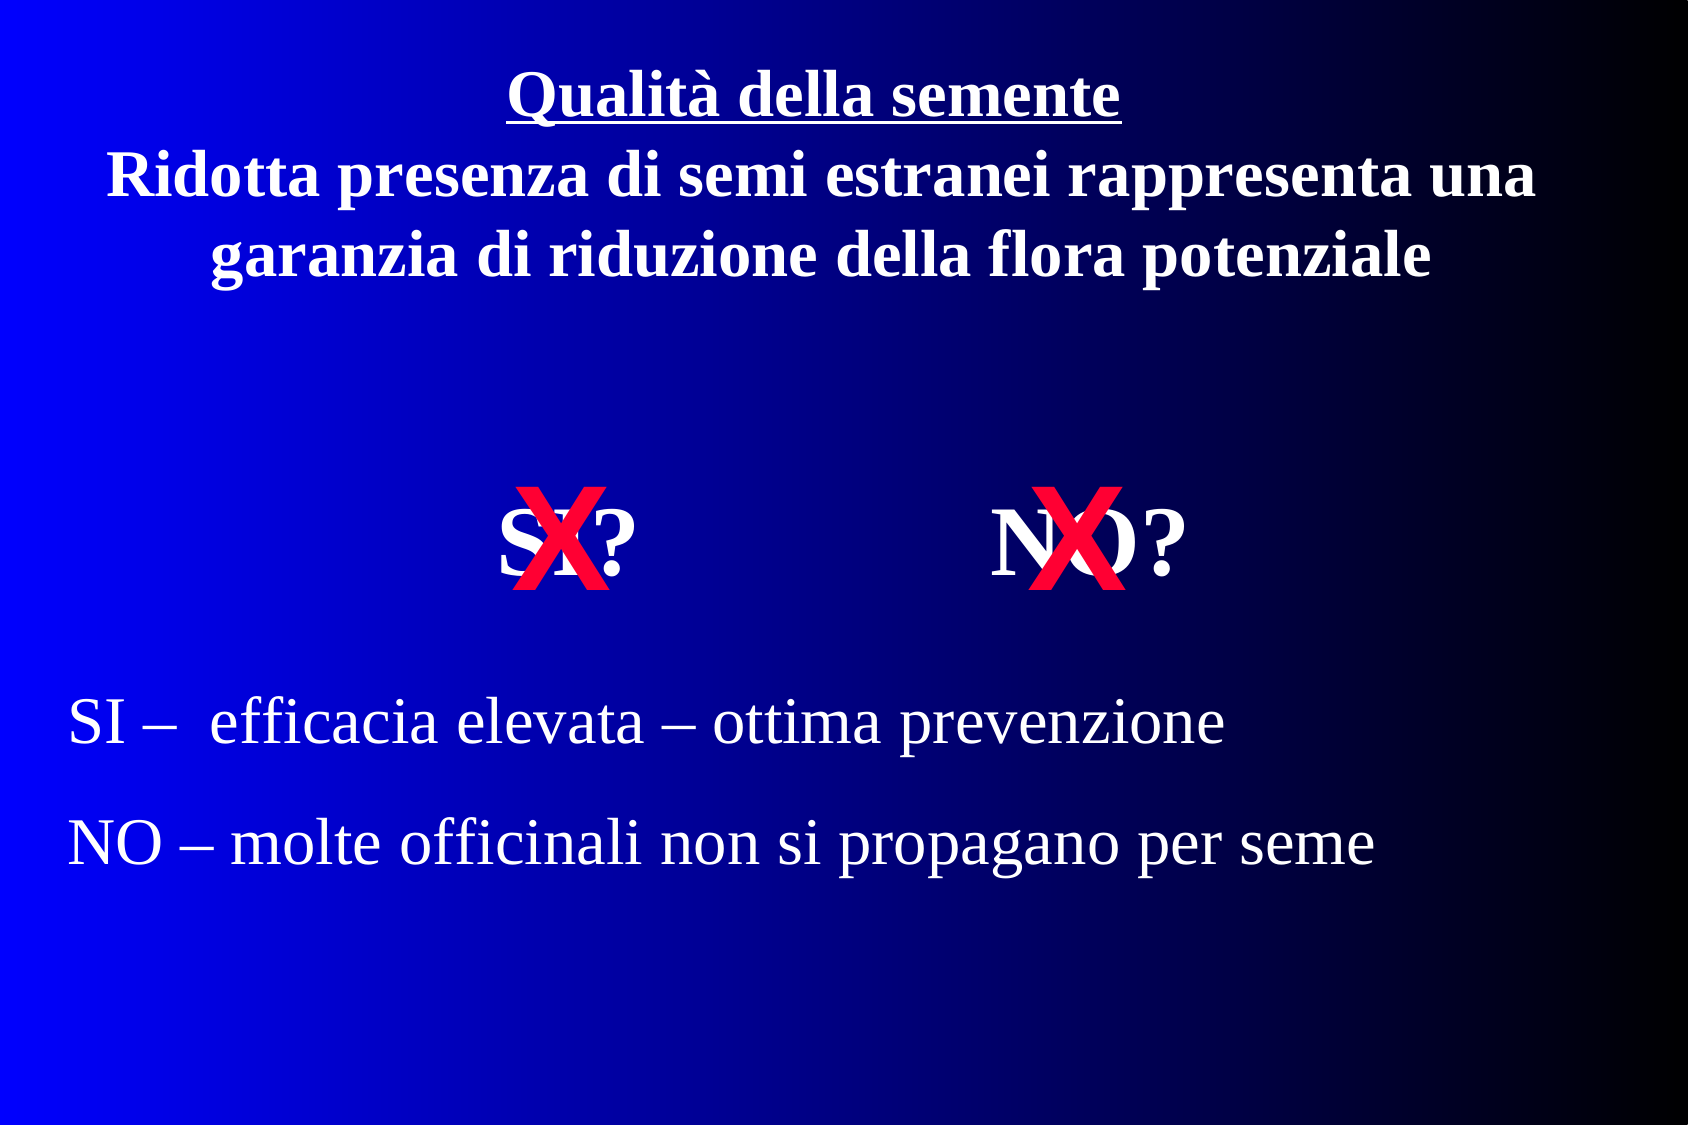

Qualità della semente
Ridotta presenza di semi estranei rappresenta una garanzia di riduzione della flora potenziale
X X
SI? NO?
SI – efficacia elevata – ottima prevenzione
NO – molte officinali non si propagano per seme